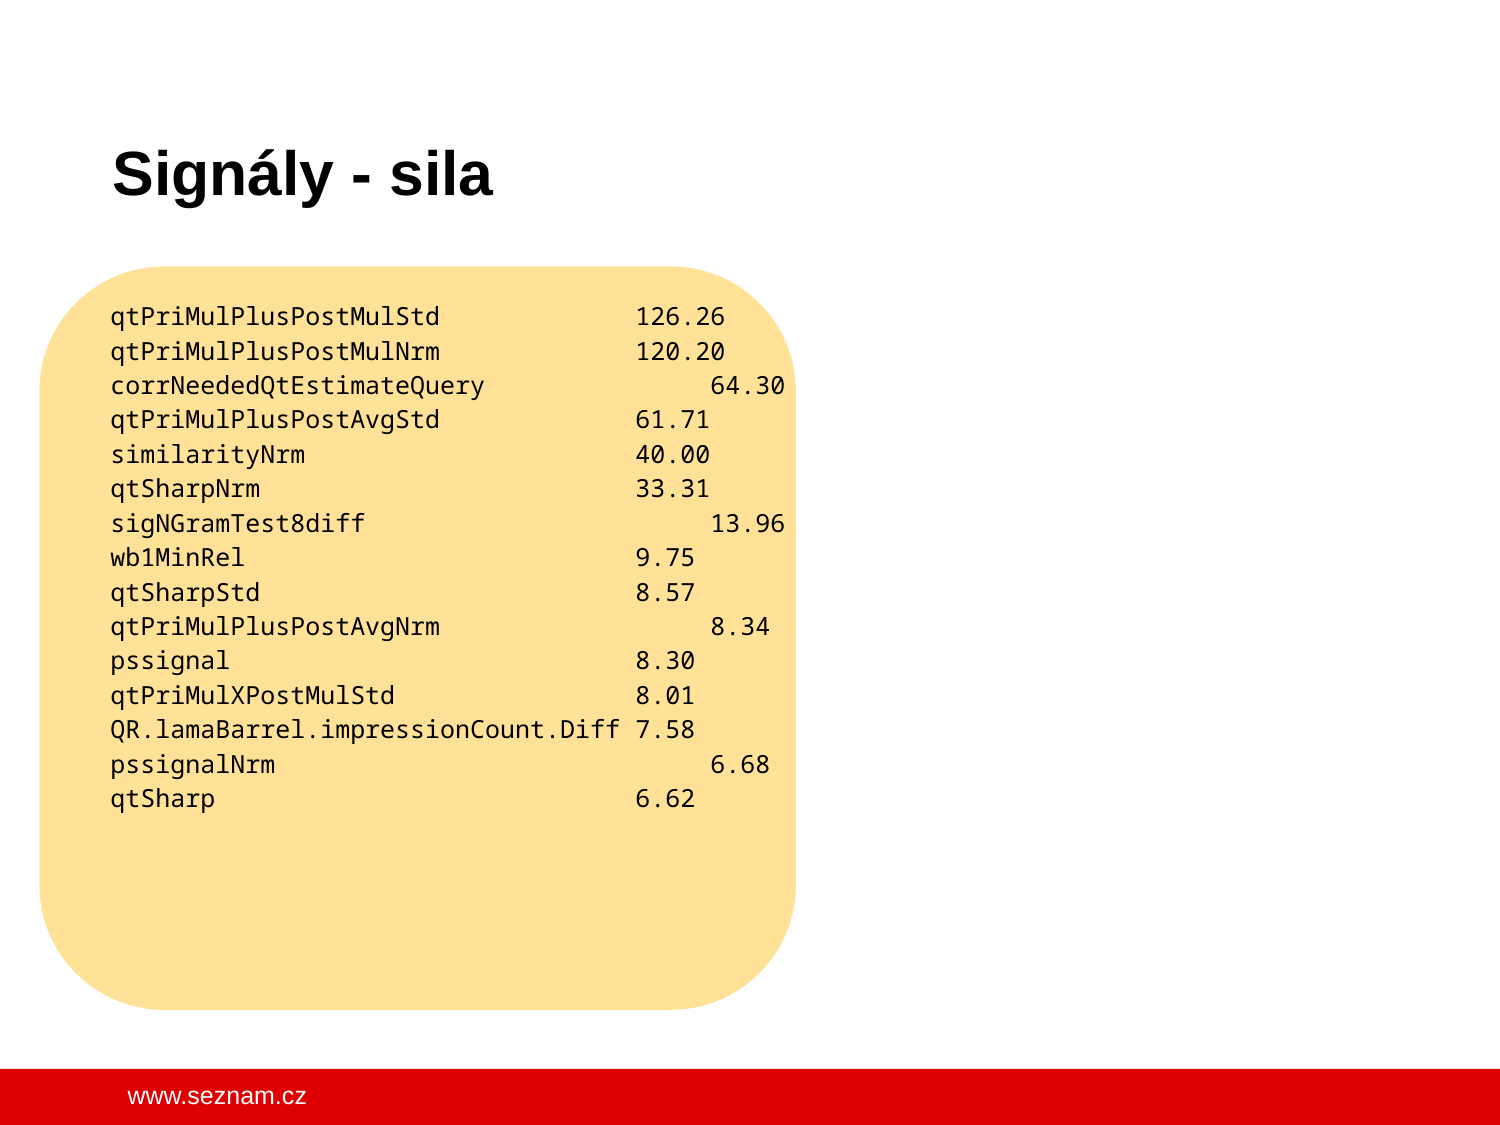

Signály - sila
qtPriMulPlusPostMulStd			126.26
qtPriMulPlusPostMulNrm			120.20
corrNeededQtEstimateQuery			64.30
qtPriMulPlusPostAvgStd			61.71
similarityNrm 				40.00
qtSharpNrm 					33.31
sigNGramTest8diff 				13.96
wb1MinRel 					9.75
qtSharpStd 					8.57
qtPriMulPlusPostAvgNrm 			8.34
pssignal 					8.30
qtPriMulXPostMulStd 			8.01
QR.lamaBarrel.impressionCount.Diff	7.58
pssignalNrm 					6.68
qtSharp 					6.62